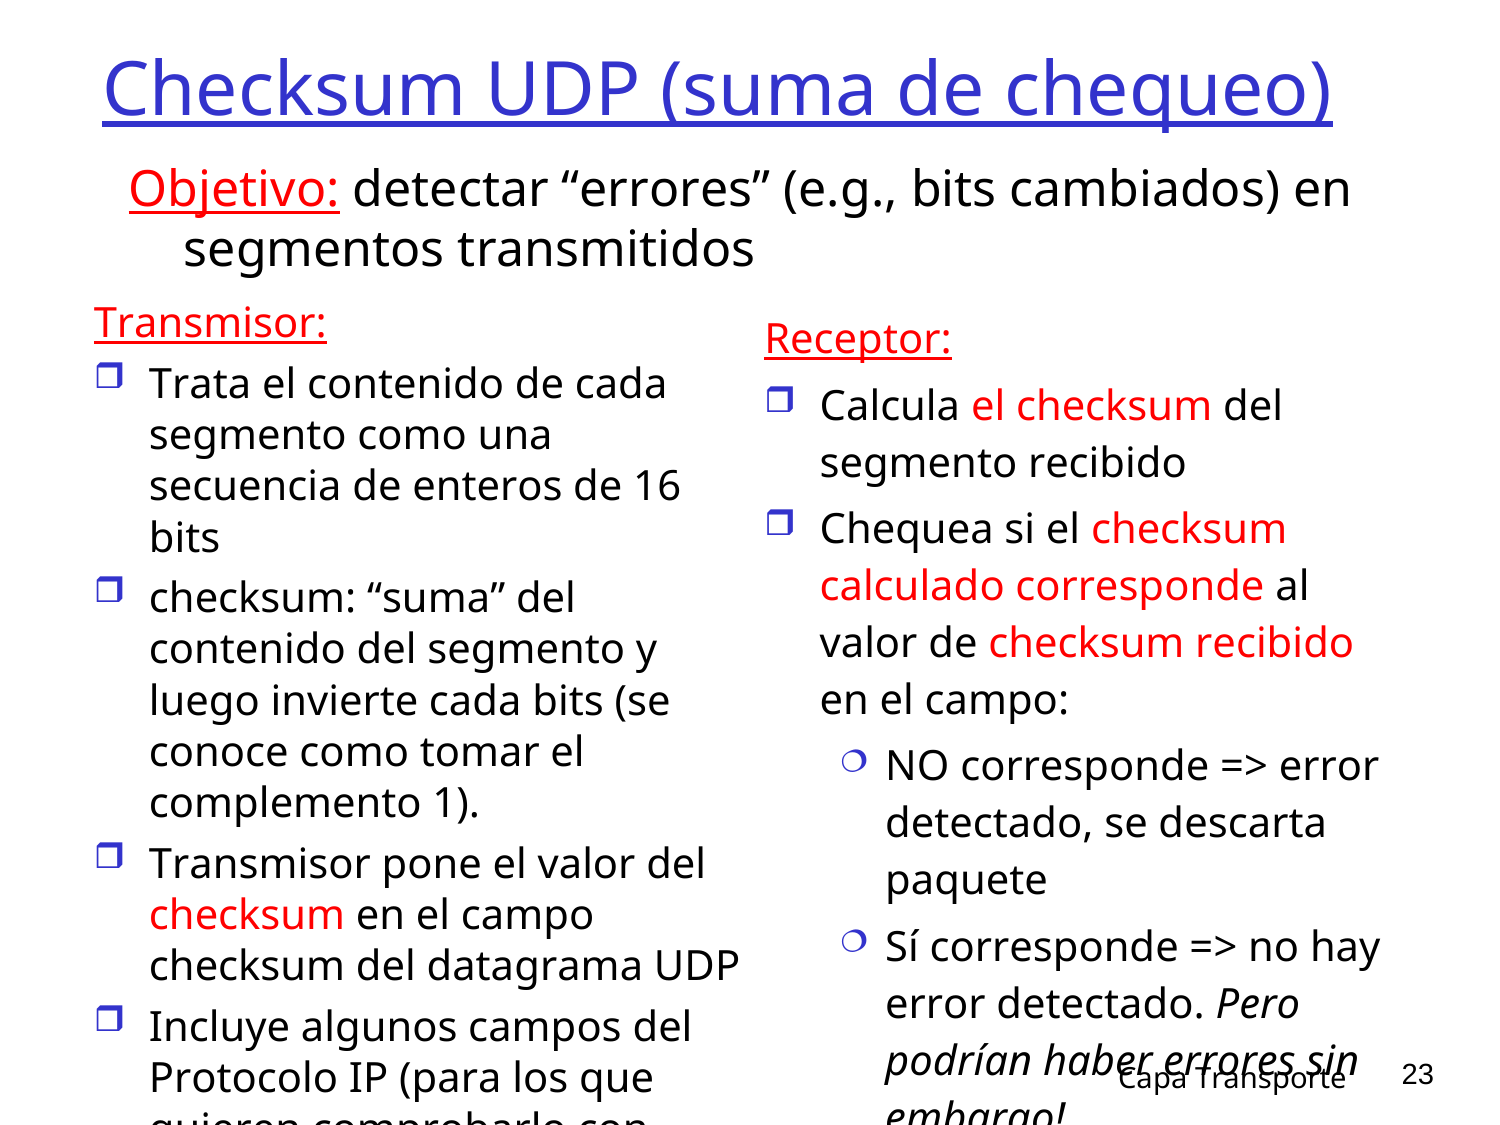

# Checksum UDP (suma de chequeo)‏
Objetivo: detectar “errores” (e.g., bits cambiados) en segmentos transmitidos
Transmisor:
Trata el contenido de cada segmento como una secuencia de enteros de 16 bits
checksum: “suma” del contenido del segmento y luego invierte cada bits (se conoce como tomar el complemento 1).
Transmisor pone el valor del checksum en el campo checksum del datagrama UDP
Incluye algunos campos del Protocolo IP (para los que quieren comprobarlo con wireshark).
Receptor:
Calcula el checksum del segmento recibido
Chequea si el checksum calculado corresponde al valor de checksum recibido en el campo:
NO corresponde => error detectado, se descarta paquete
Sí corresponde => no hay error detectado. Pero podrían haber errores sin embargo!
23